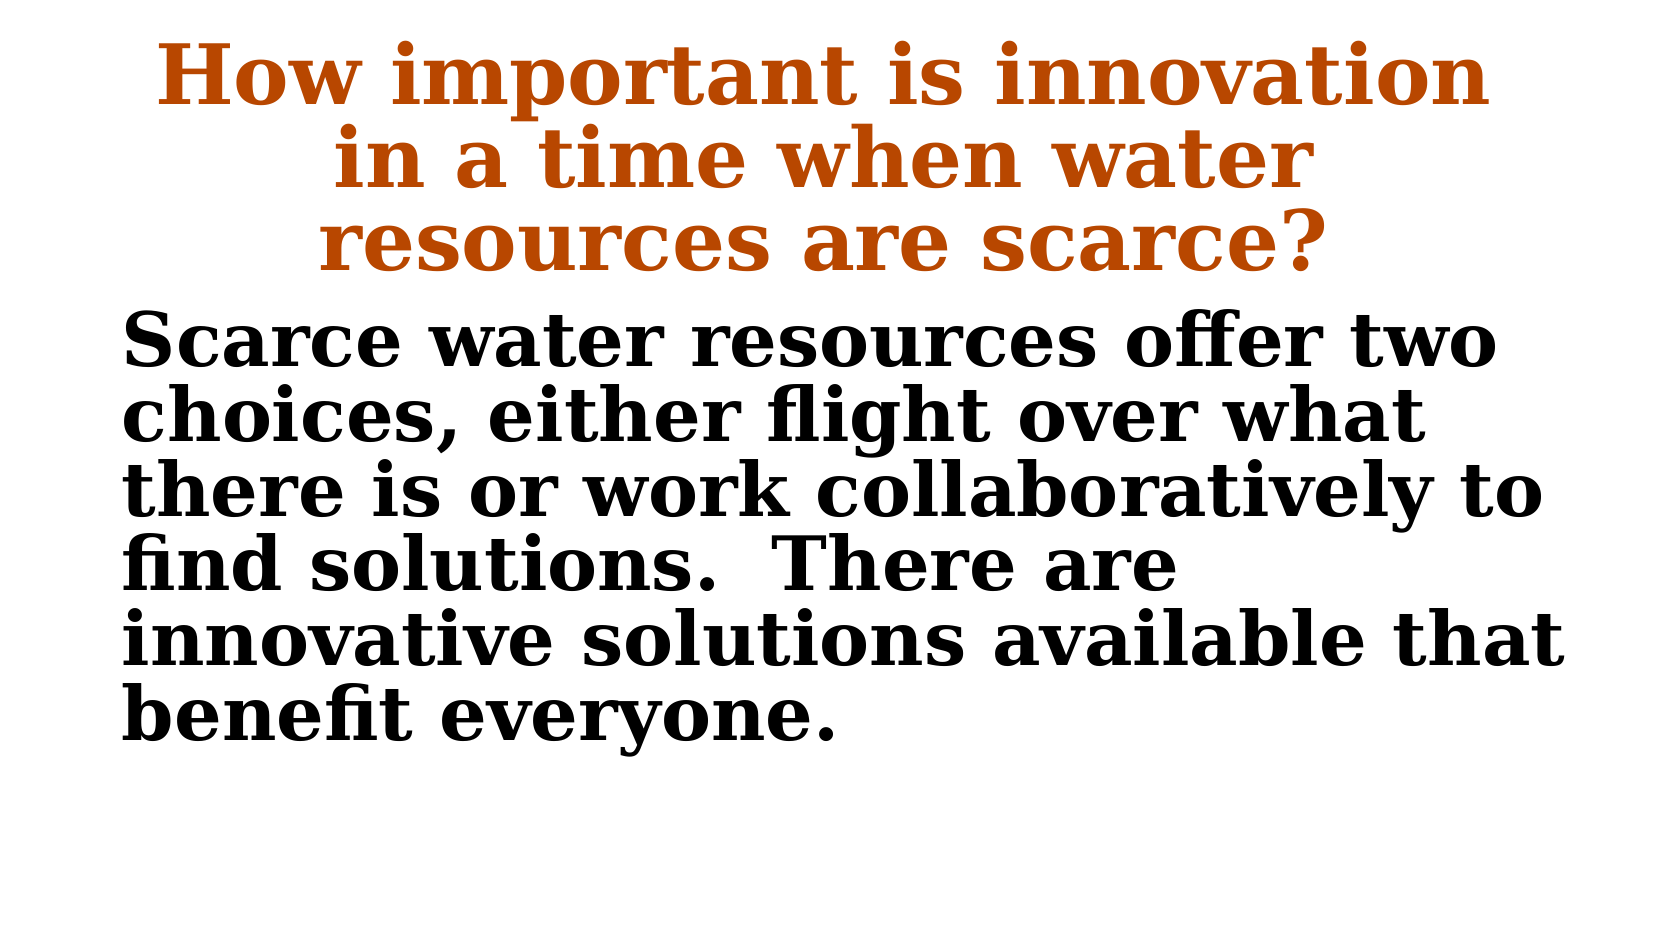

# How important is innovation in a time when water resources are scarce?
Scarce water resources offer two choices, either flight over what there is or work collaboratively to find solutions. There are innovative solutions available that benefit everyone.